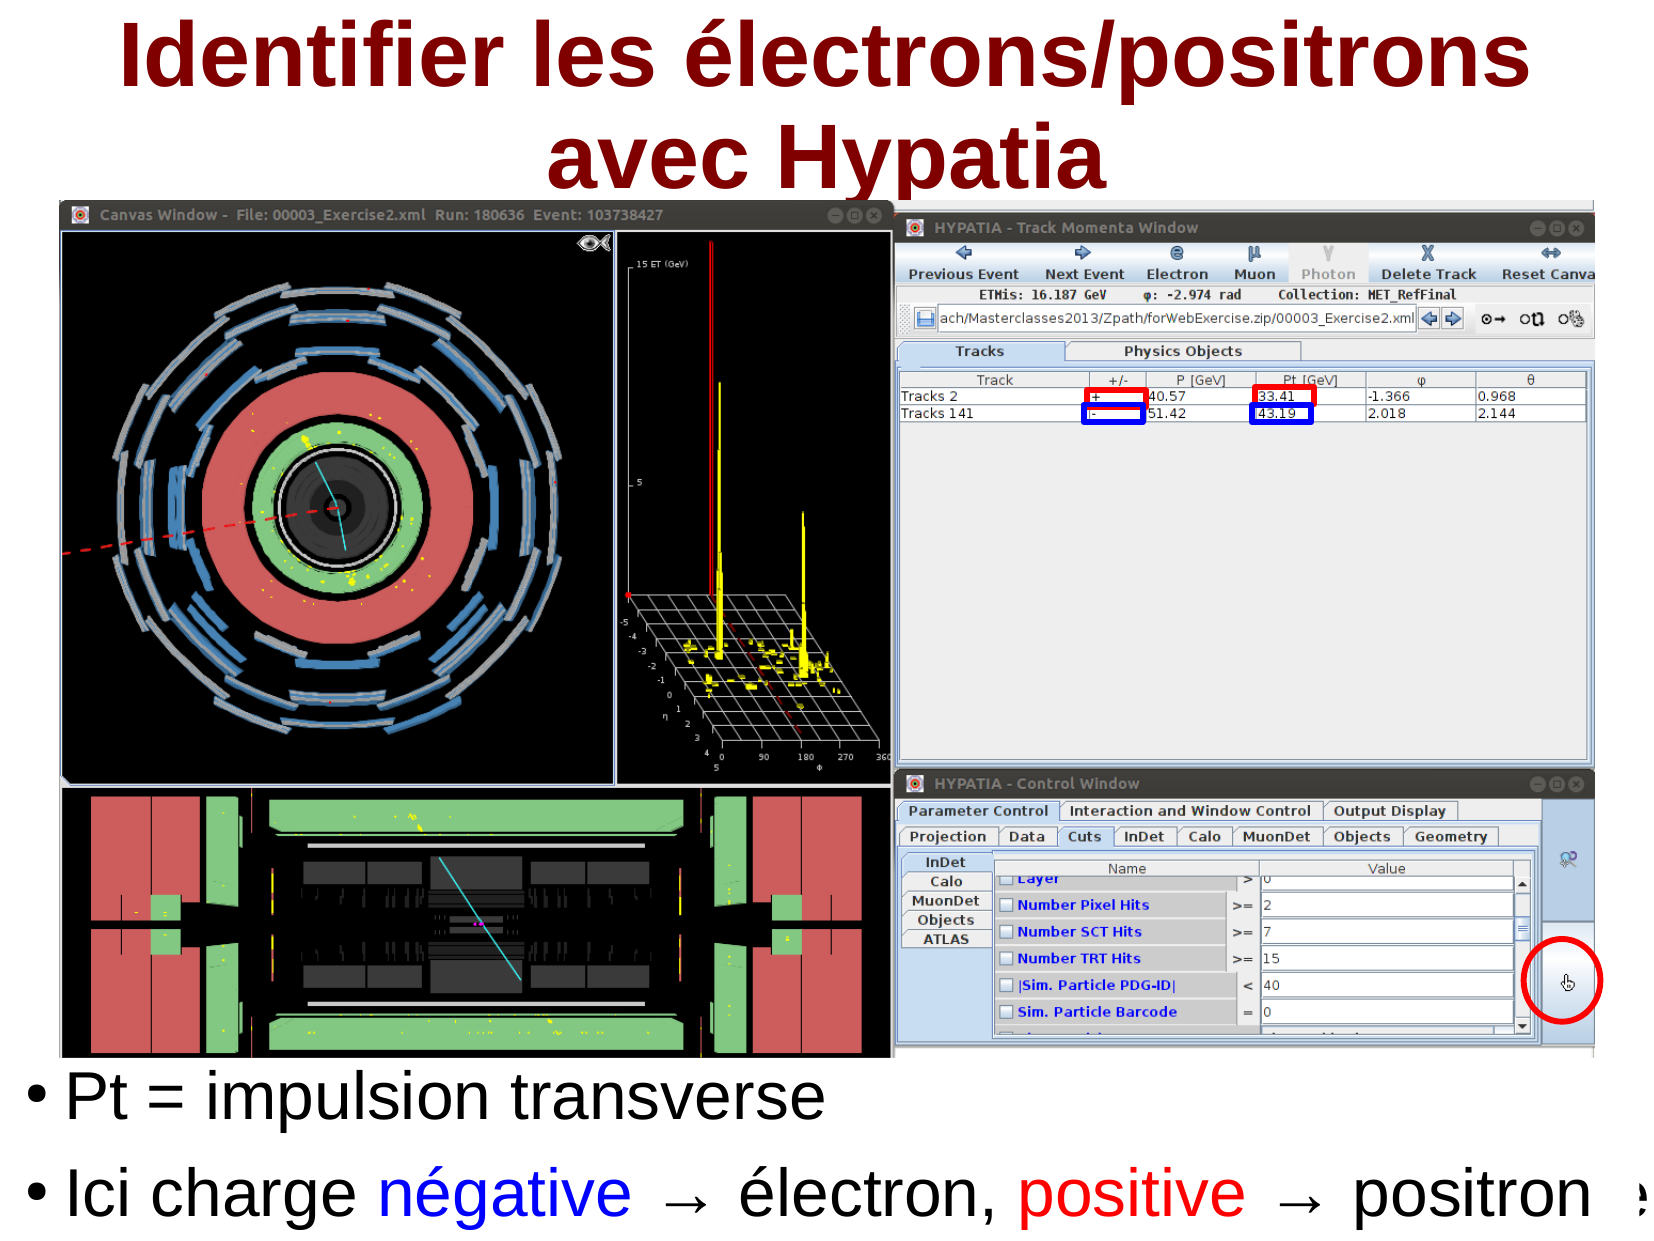

# Identifier les électrons/positrons avec Hypatia
Choisir la main et cliquer sur la trace
La ligne correspondante est surlignée en haut à droite
Pt = impulsion transverse
Ici charge négative → électron, positive → positron
6